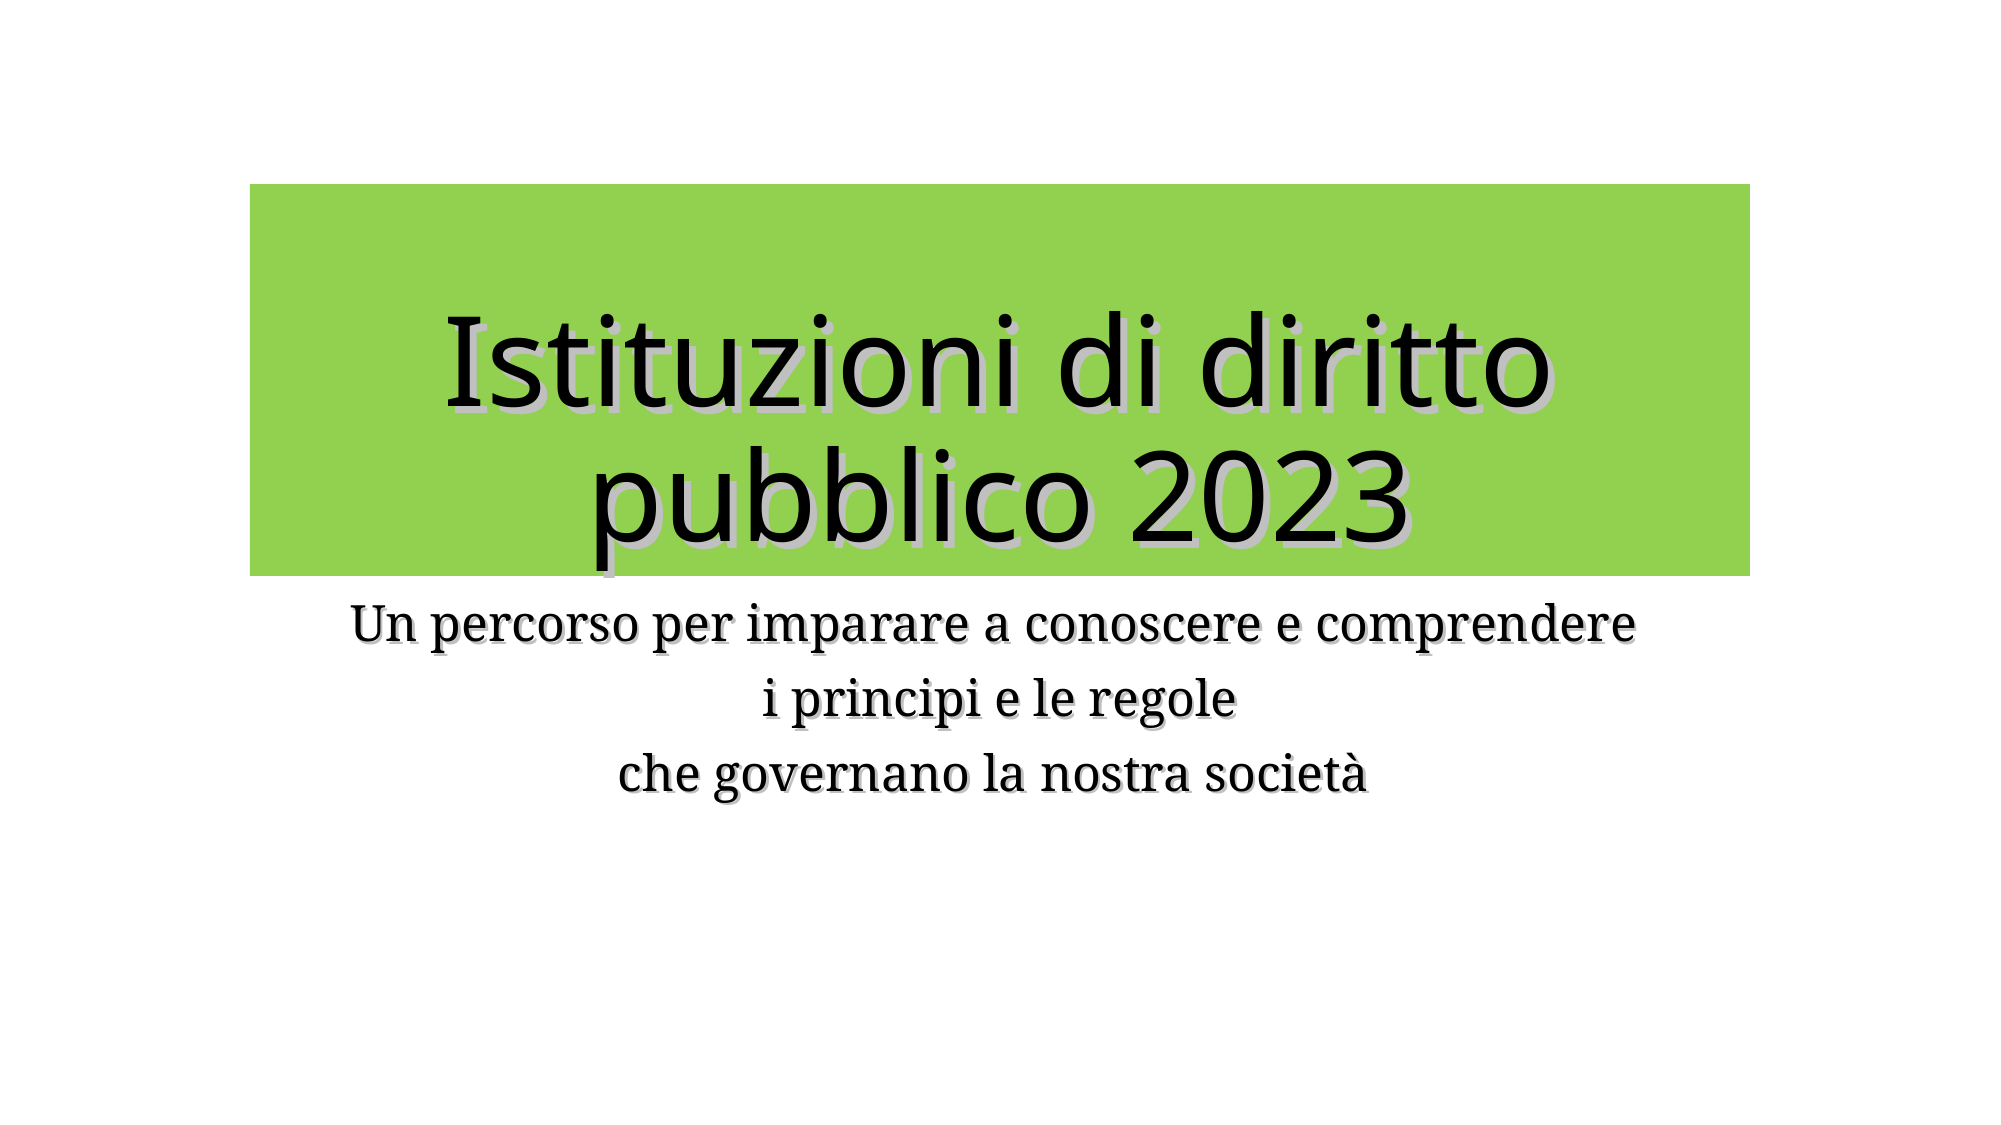

# Istituzioni di diritto pubblico 2023
Un percorso per imparare a conoscere e comprendere
i principi e le regole
che governano la nostra società